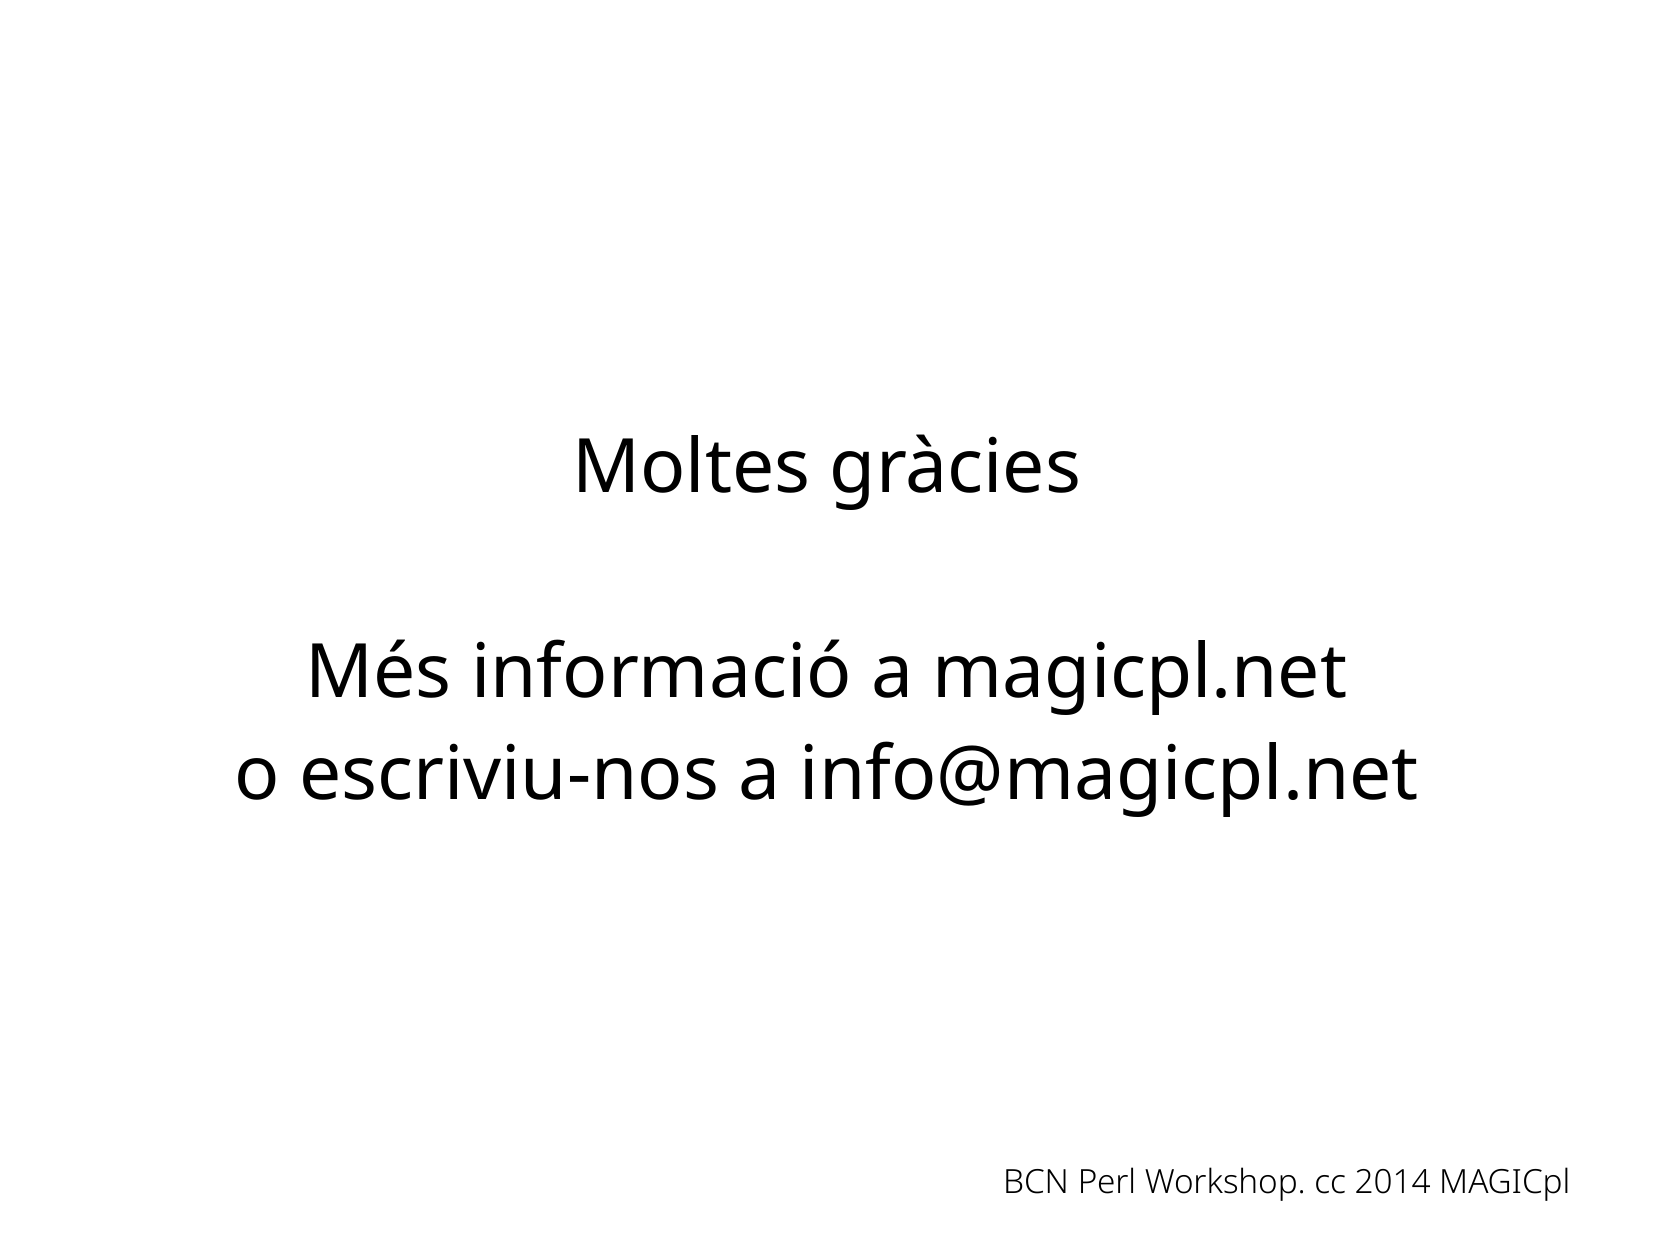

# Moltes gràcies Més informació a magicpl.net o escriviu-nos a info@magicpl.net
 BCN Perl Workshop. cc 2014 MAGICpl